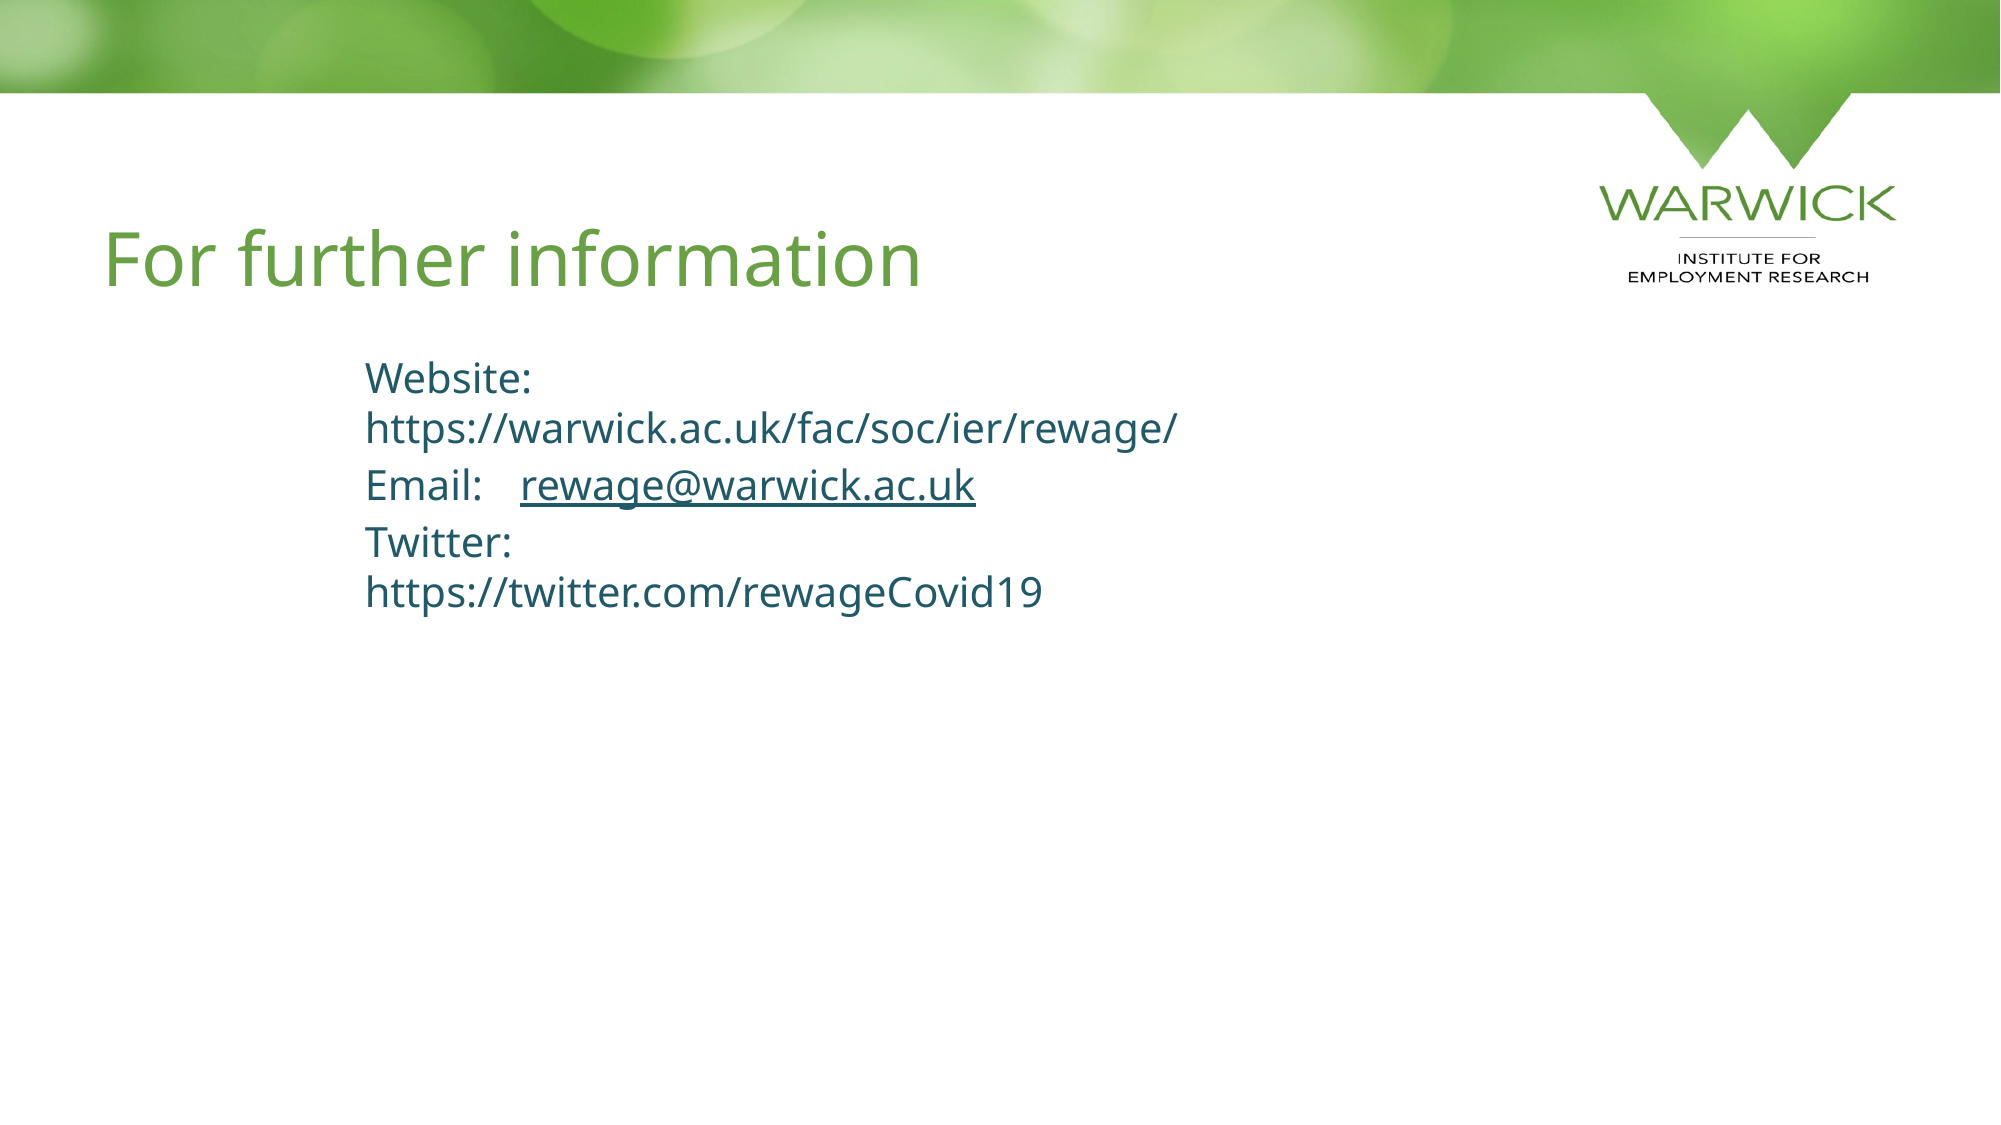

#
For further information
Website: https://warwick.ac.uk/fac/soc/ier/rewage/
Email: 	 rewage@warwick.ac.uk
Twitter: 	 https://twitter.com/rewageCovid19